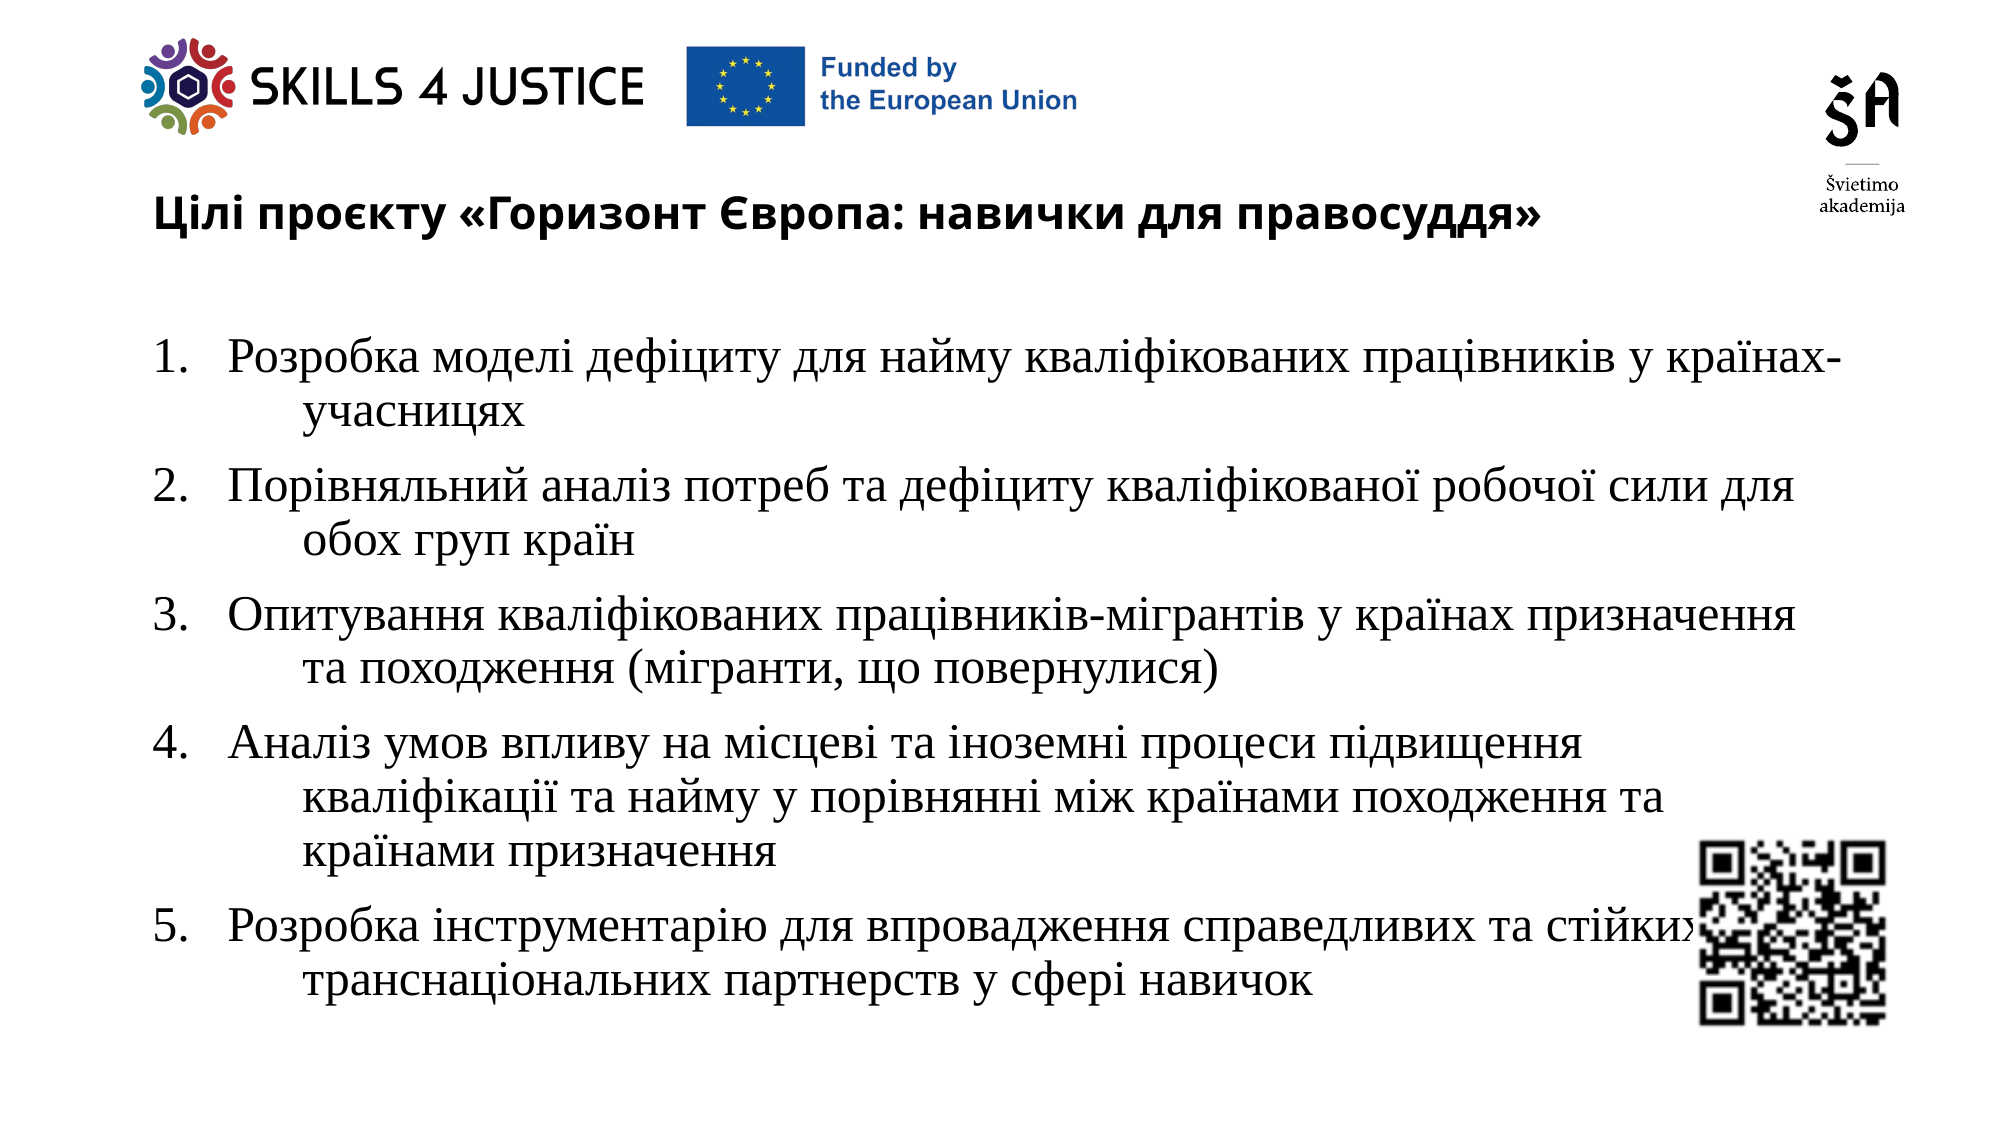

# Цілі проєкту «Горизонт Європа: навички для правосуддя»
Розробка моделі дефіциту для найму кваліфікованих працівників у країнах-учасницях
Порівняльний аналіз потреб та дефіциту кваліфікованої робочої сили для обох груп країн
Опитування кваліфікованих працівників-мігрантів у країнах призначення та походження (мігранти, що повернулися)
Аналіз умов впливу на місцеві та іноземні процеси підвищення кваліфікації та найму у порівнянні між країнами походження та країнами призначення
Розробка інструментарію для впровадження справедливих та стійких транснаціональних партнерств у сфері навичок